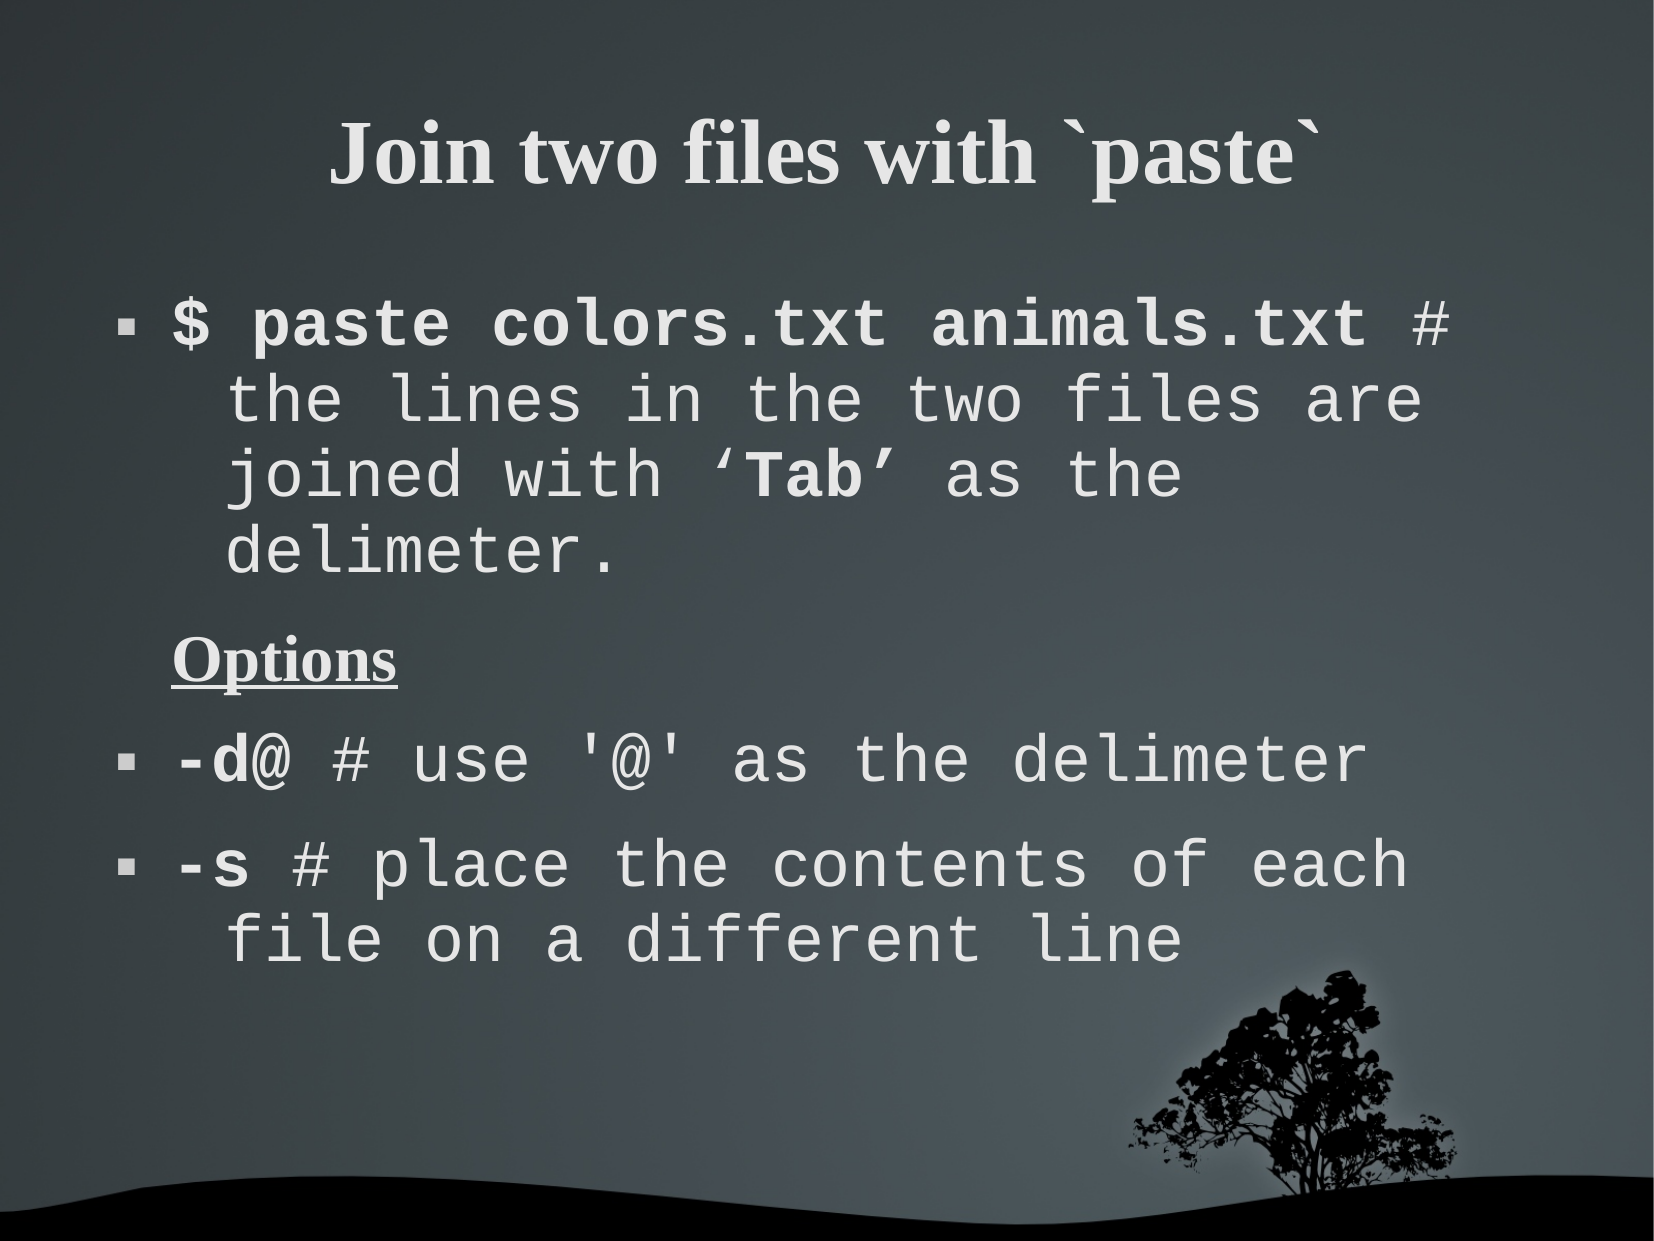

# Join two files with `paste`
$ paste colors.txt animals.txt # the lines in the two files are joined with ‘Tab’ as the delimeter.
Options
-d@ # use '@' as the delimeter
-s # place the contents of each file on a different line